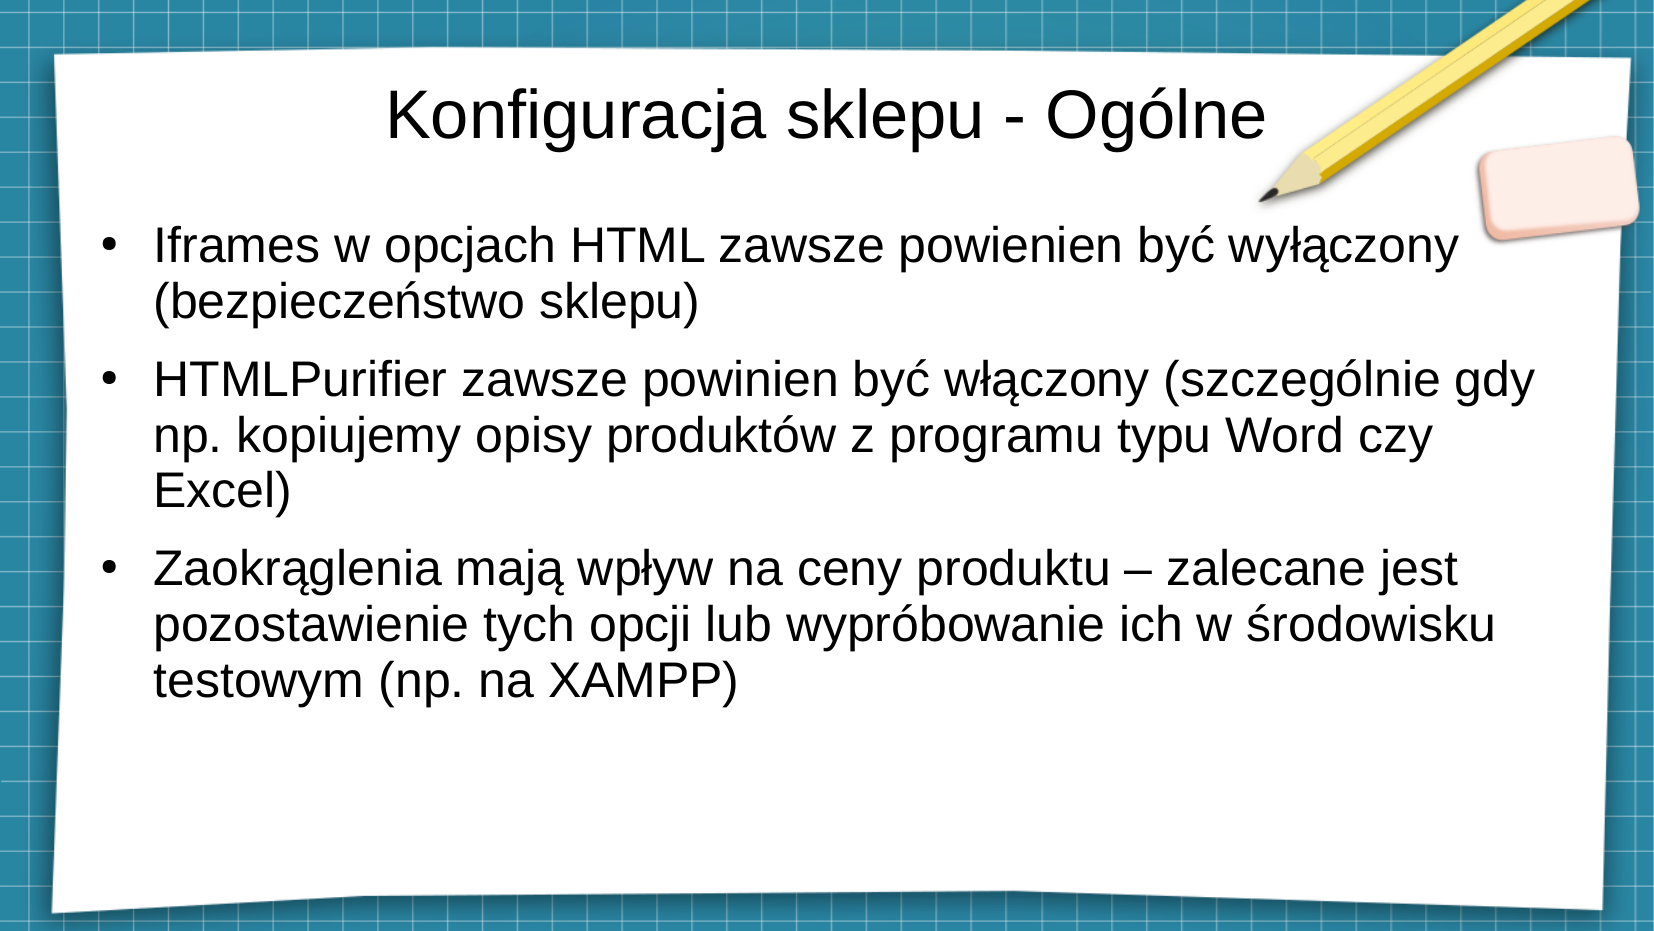

# Konfiguracja sklepu - Ogólne
Iframes w opcjach HTML zawsze powienien być wyłączony (bezpieczeństwo sklepu)
HTMLPurifier zawsze powinien być włączony (szczególnie gdy np. kopiujemy opisy produktów z programu typu Word czy Excel)
Zaokrąglenia mają wpływ na ceny produktu – zalecane jest pozostawienie tych opcji lub wypróbowanie ich w środowisku testowym (np. na XAMPP)